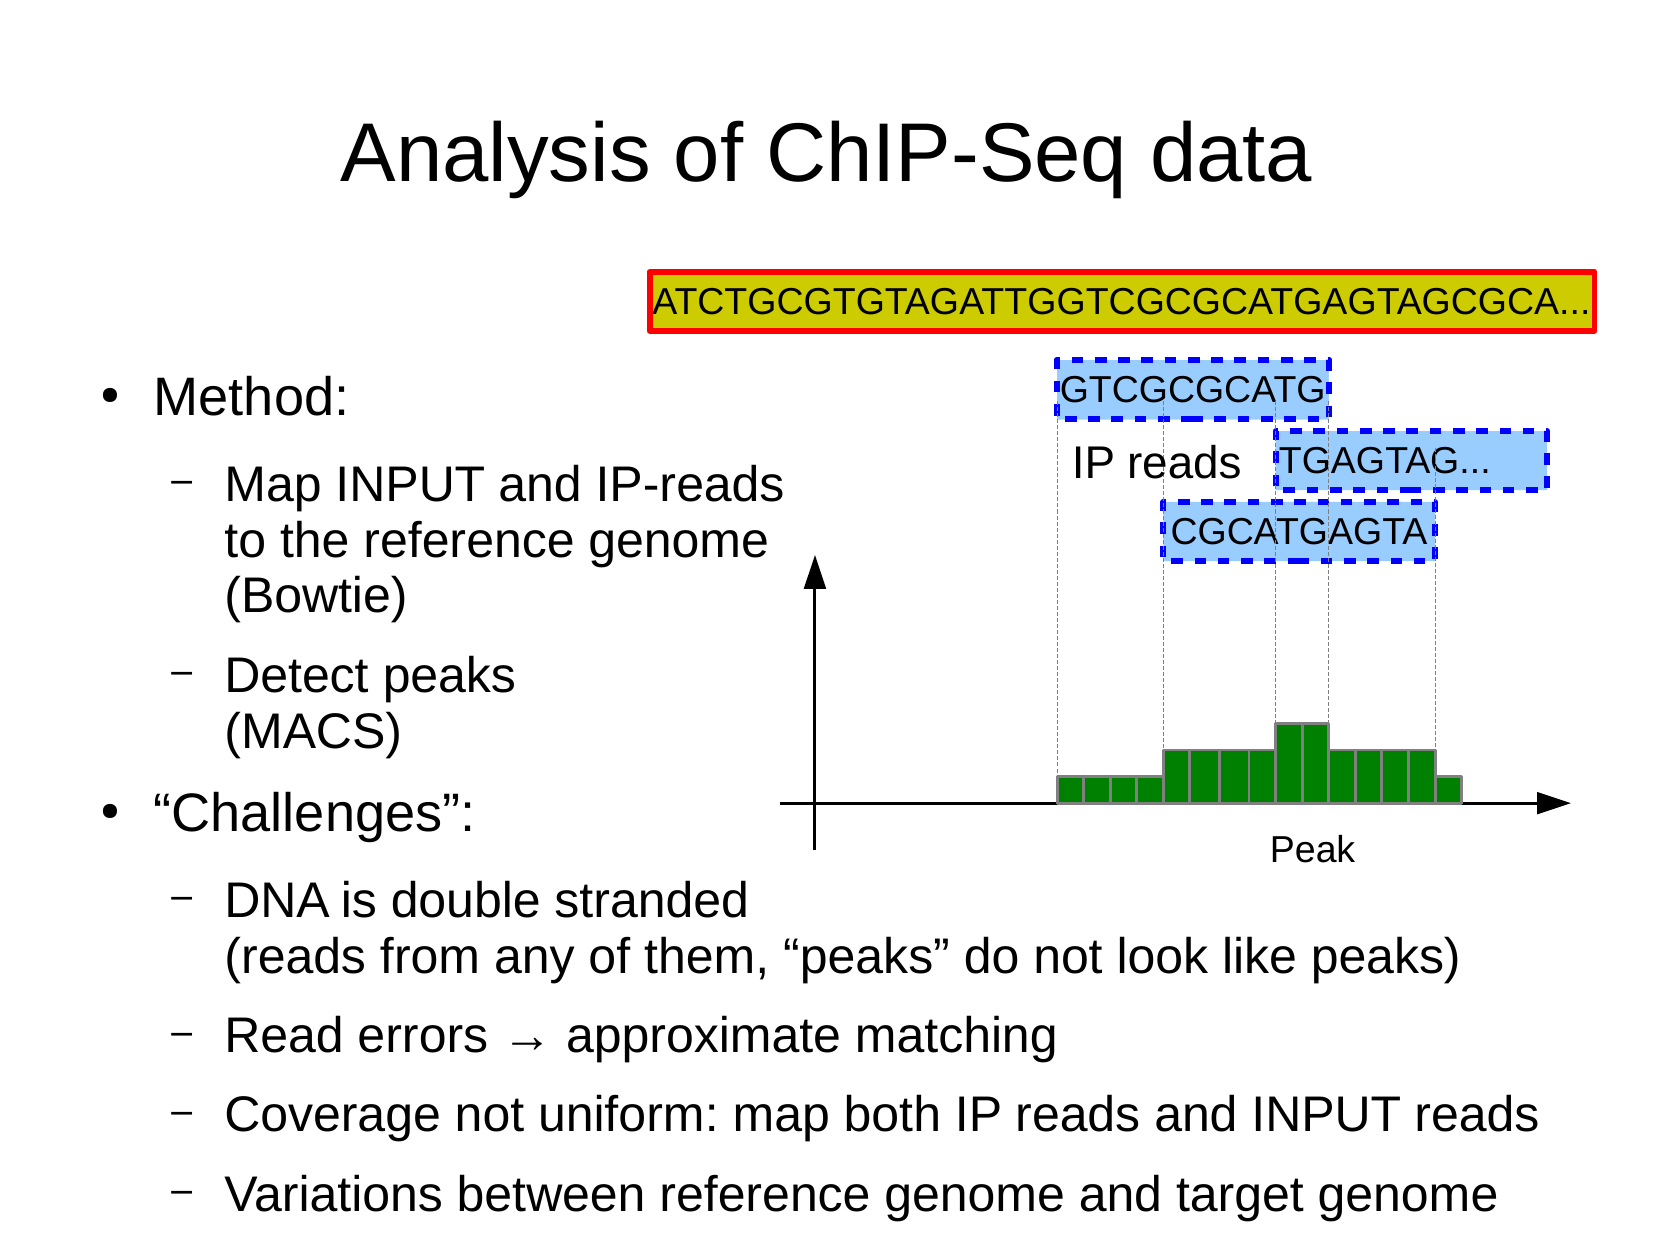

# Analysis of ChIP-Seq data
ATCTGCGTGTAGATTGGTCGCGCATGAGTAGCGCA...
GTCGCGCATG
GTCGCGCATG
Method:
Map INPUT and IP-reads
to the reference genome
(Bowtie)
Detect peaks
(MACS)
“Challenges”:
DNA is double stranded
(reads from any of them, “peaks” do not look like peaks)
Read errors → approximate matching
Coverage not uniform: map both IP reads and INPUT reads
Variations between reference genome and target genome
IP reads
TGAGTAG...
CGCATGAGTA
Peak